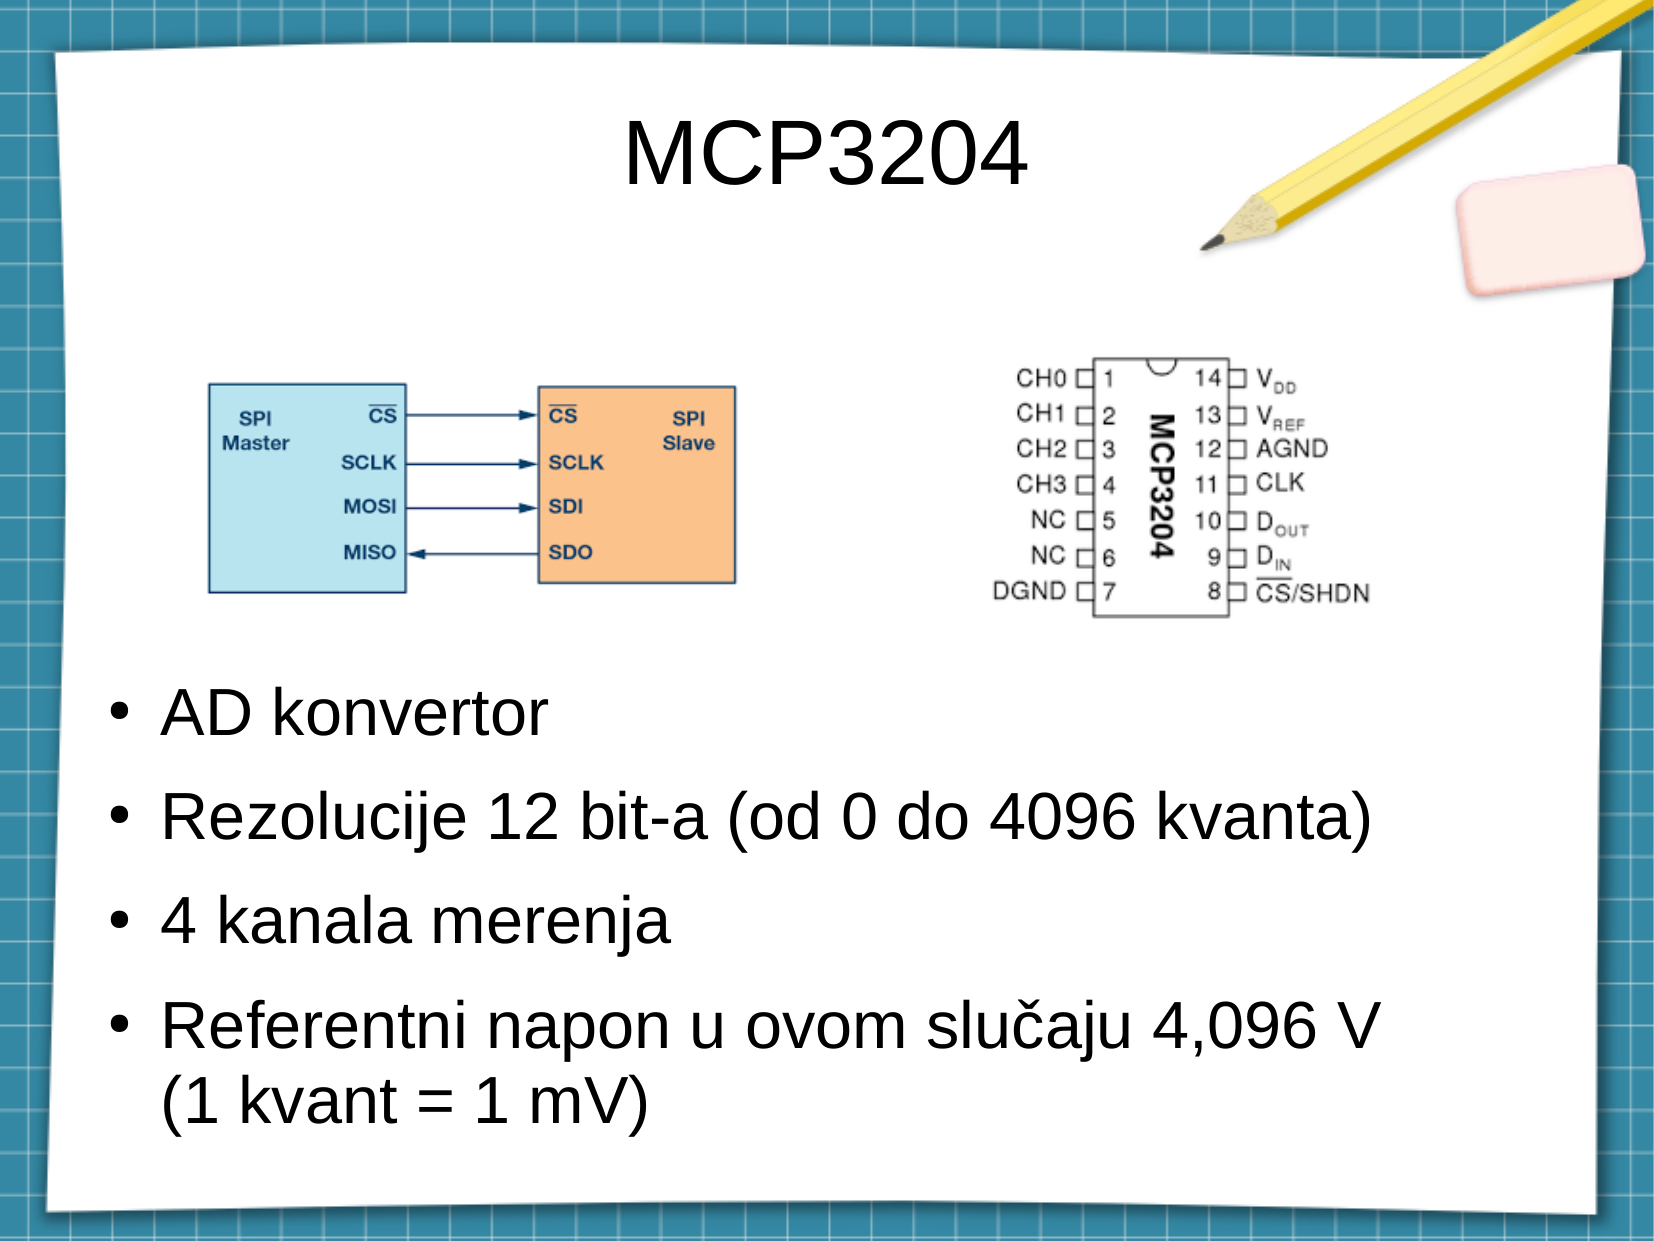

# MCP3204
AD konvertor
Rezolucije 12 bit-a (od 0 do 4096 kvanta)
4 kanala merenja
Referentni napon u ovom slučaju 4,096 V (1 kvant = 1 mV)